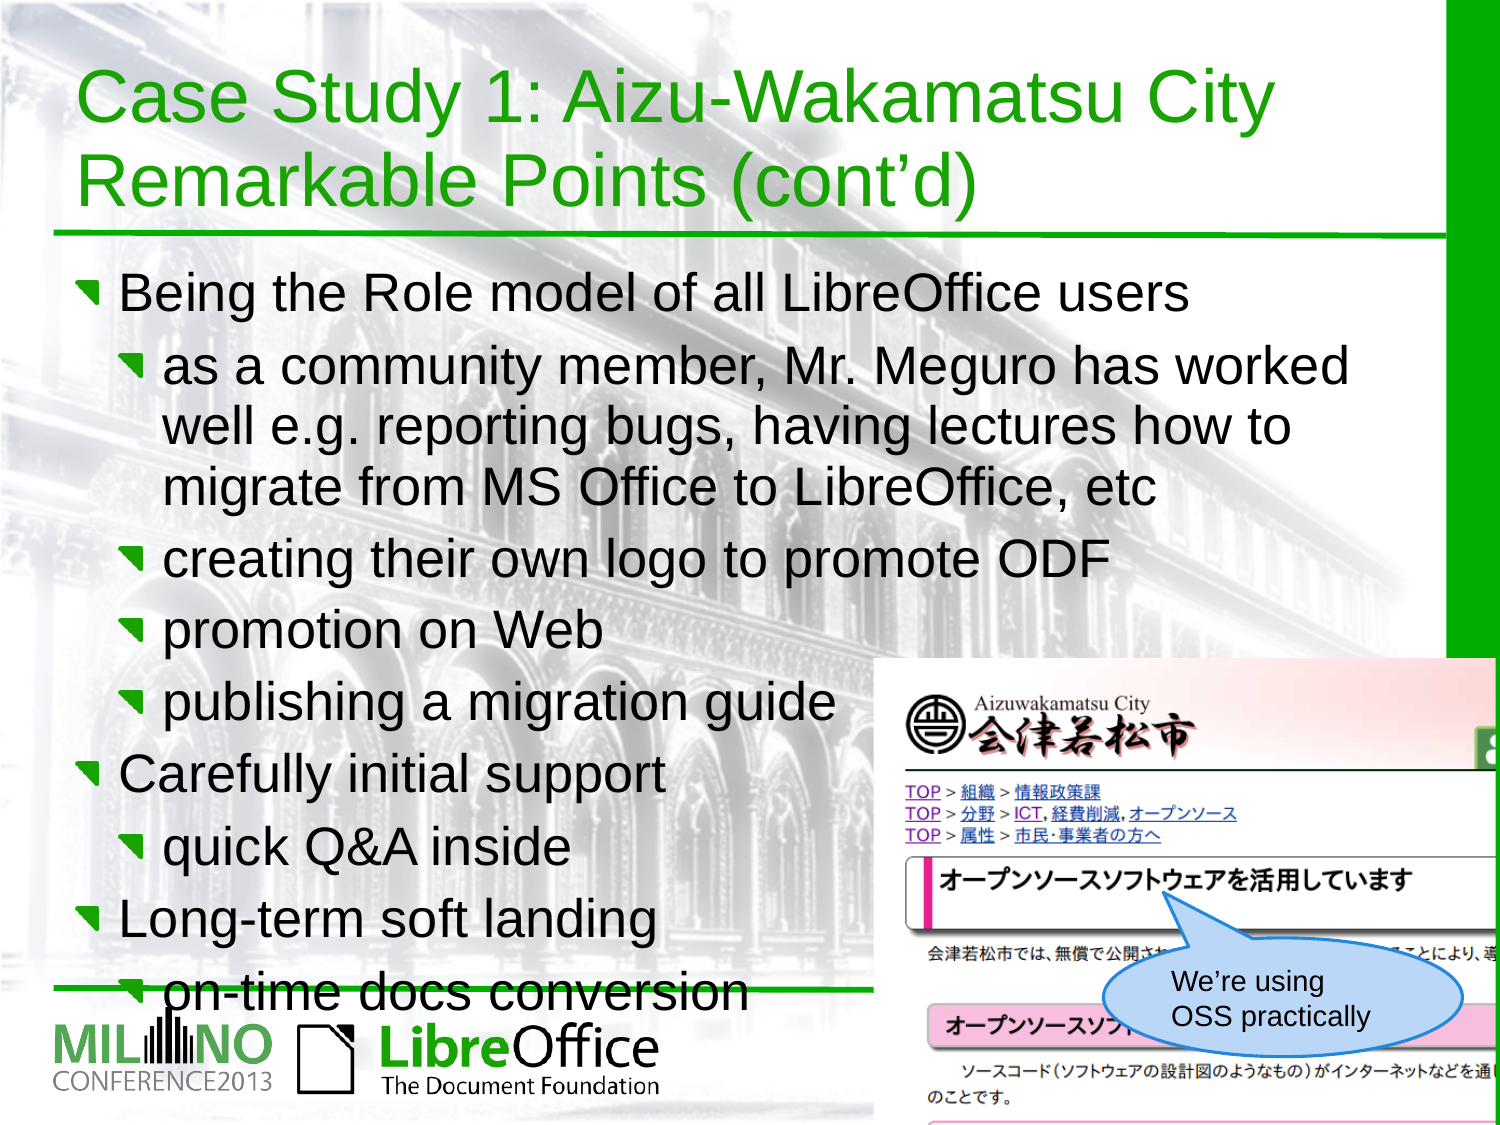

# Case Study 1: Aizu-Wakamatsu City Remarkable Points (cont’d)
Being the Role model of all LibreOffice users
as a community member, Mr. Meguro has worked well e.g. reporting bugs, having lectures how to migrate from MS Office to LibreOffice, etc
creating their own logo to promote ODF
promotion on Web
publishing a migration guide
Carefully initial support
quick Q&A inside
Long-term soft landing
on-time docs conversion
We’re using OSS practically
8